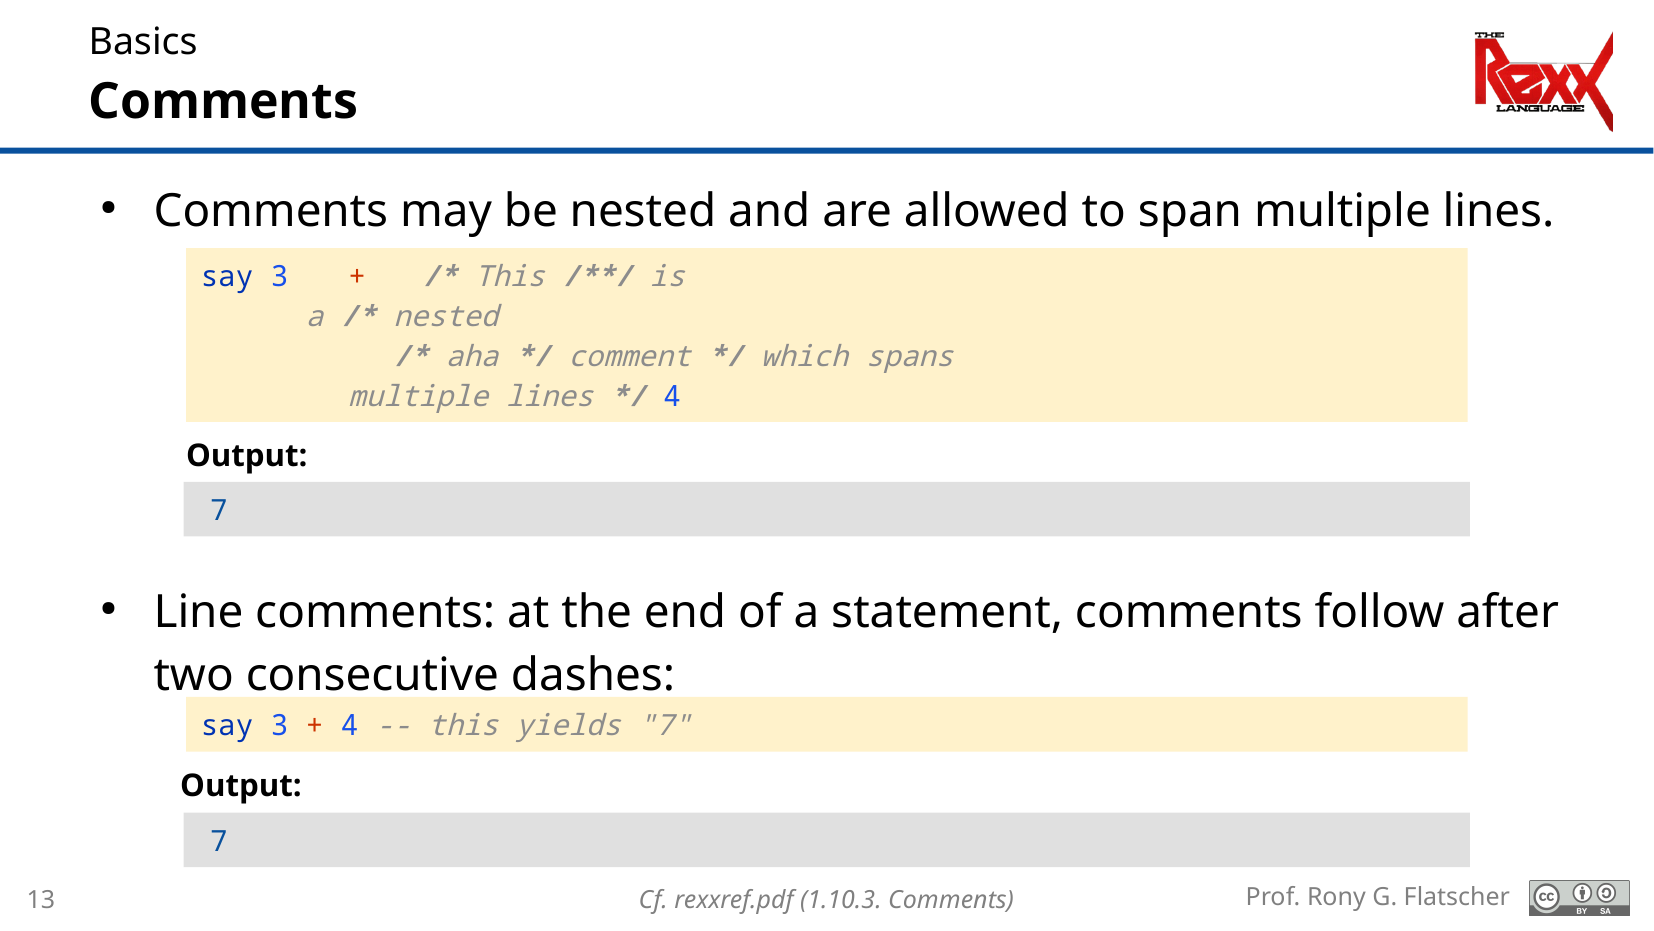

# Basics Comments
Comments may be nested and are allowed to span multiple lines.
Line comments: at the end of a statement, comments follow after two consecutive dashes:
say 3	+ 	/* This /**/ is
 a /* nested
 /* aha */ comment */ which spans
		multiple lines */ 4
Output:
7
say 3 + 4 -- this yields "7"
Output:
7
Cf. rexxref.pdf (1.10.3. Comments)